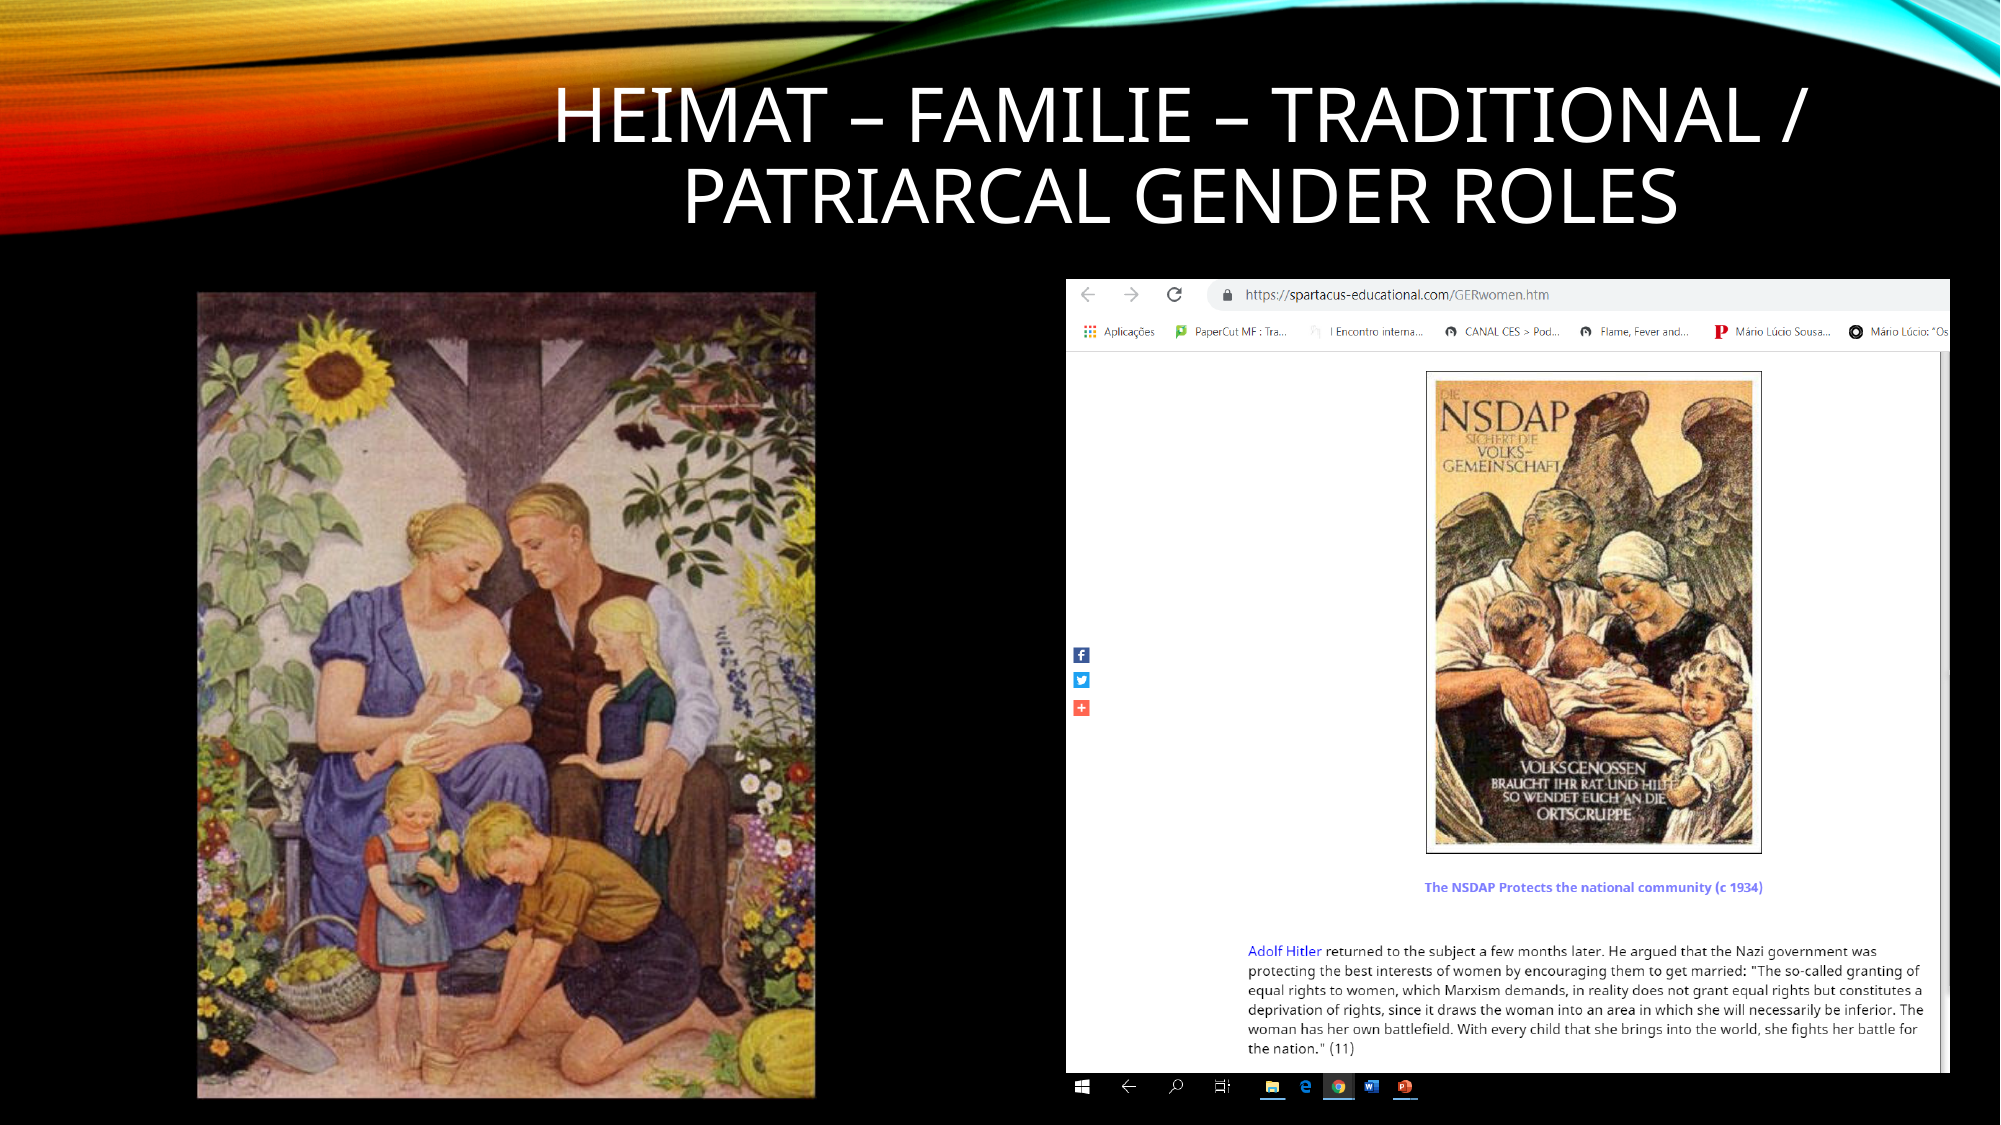

# Heimat – Familie – Traditional / patriarcal gender roles